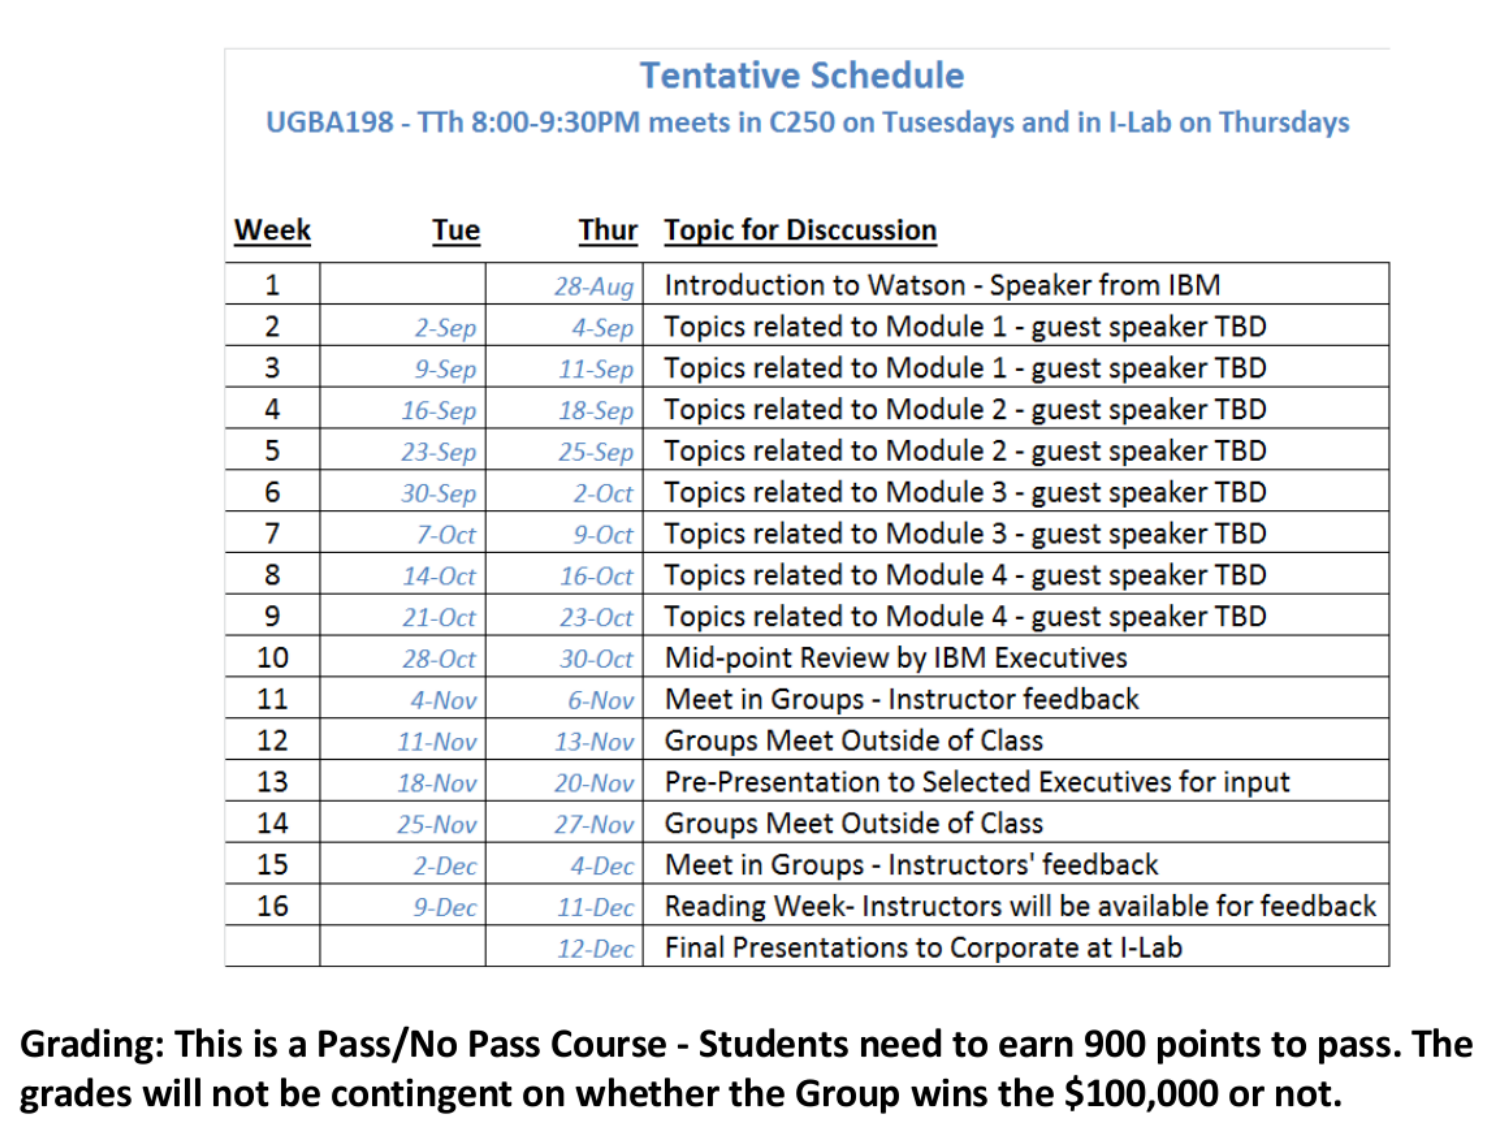

# UGBA 198, Fall 2014
Prospects for Service Systems: From Smarter to Cognitive
March 2016
29